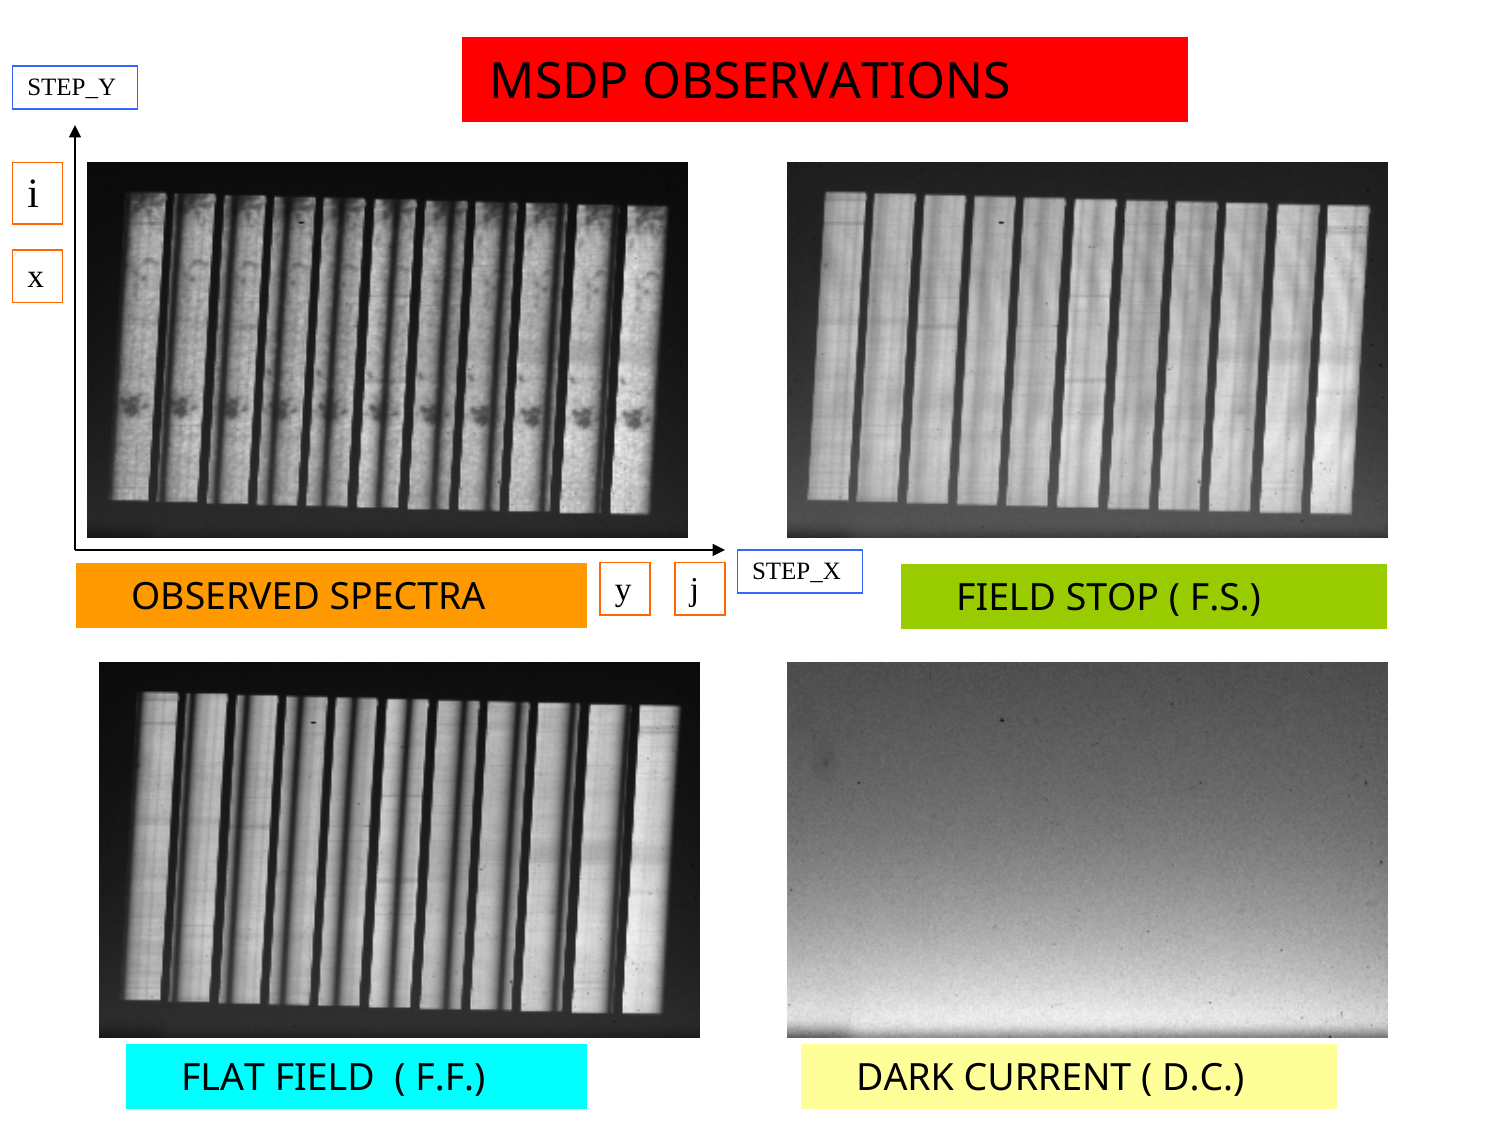

MSDP OBSERVATIONS
STEP_Y
i
x
STEP_X
 OBSERVED SPECTRA
y
j
 FIELD STOP ( F.S.)
 FLAT FIELD ( F.F.)
 DARK CURRENT ( D.C.)